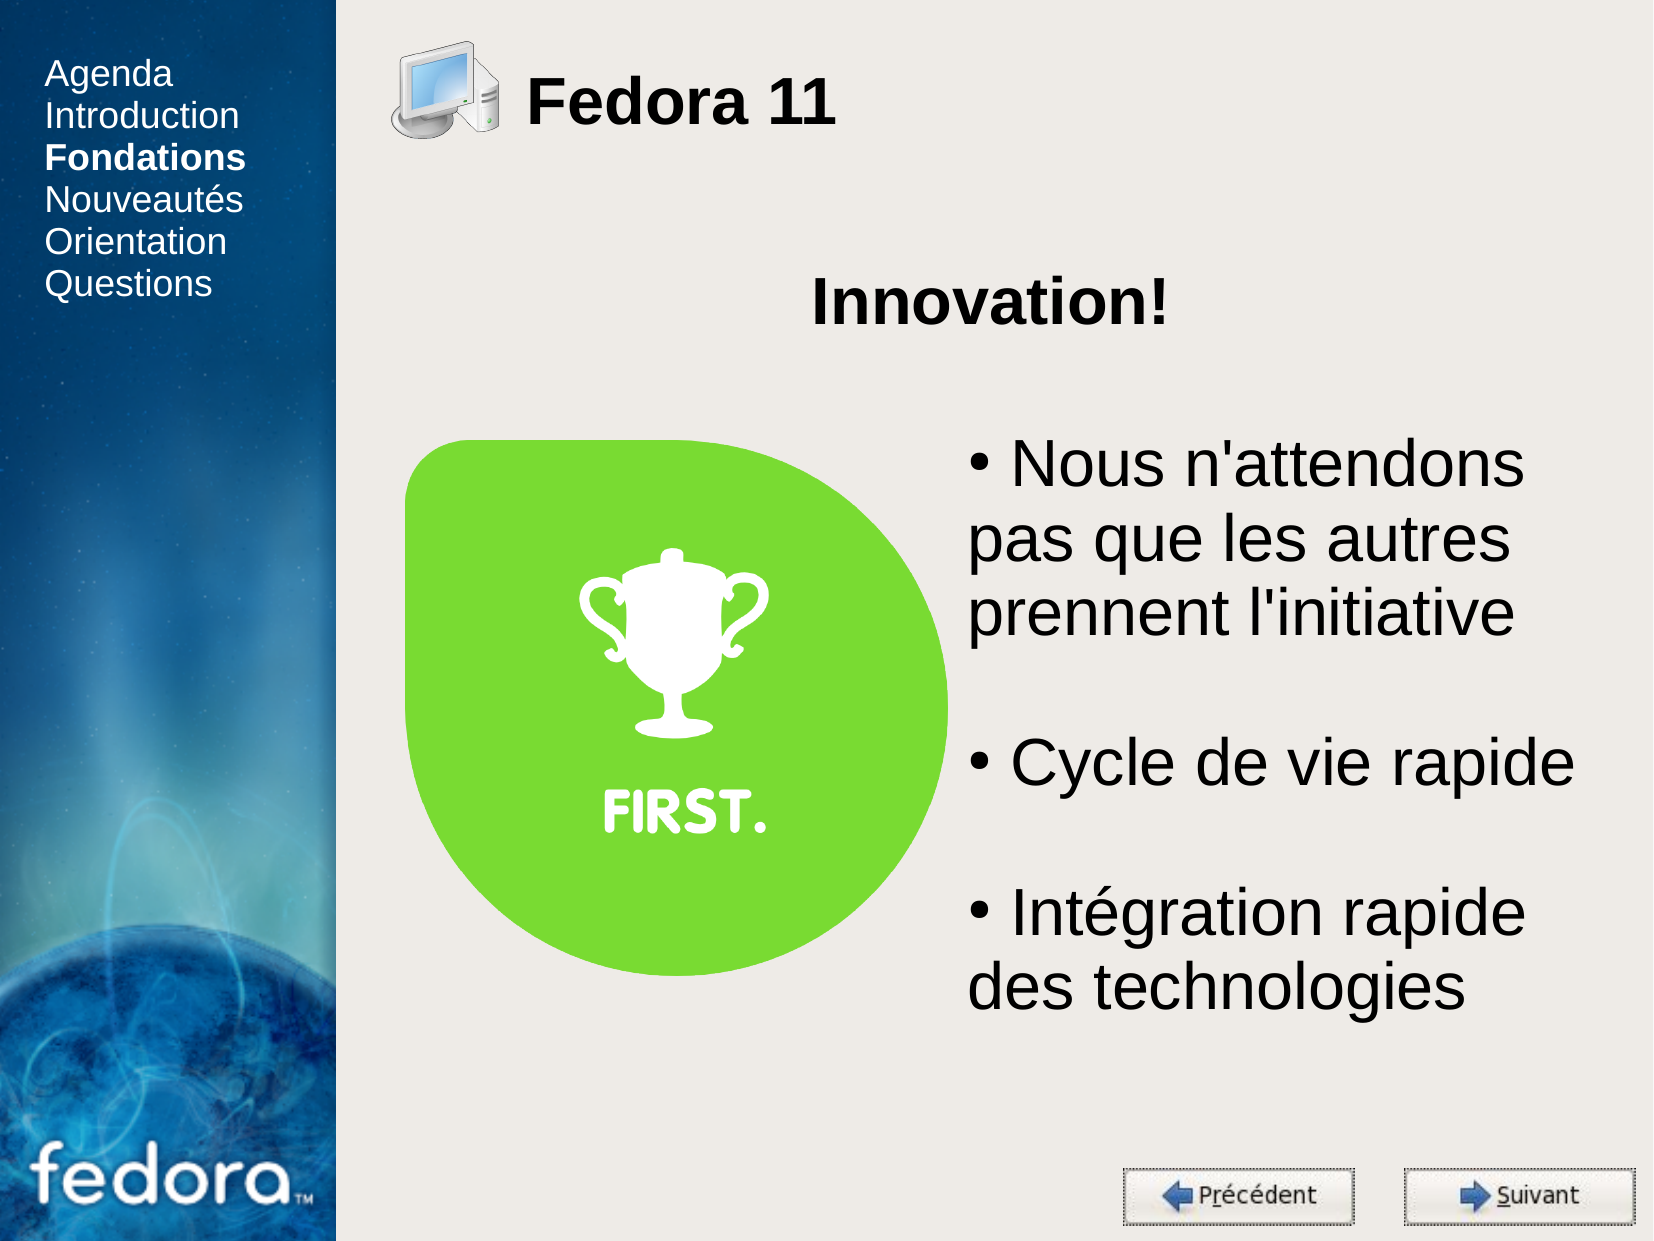

Agenda
Introduction
Fondations
Nouveautés
Orientation
Questions
# Agenda
Fedora 11
Innovation!
 Nous n'attendons pas que les autres prennent l'initiative
 Cycle de vie rapide
 Intégration rapide des technologies